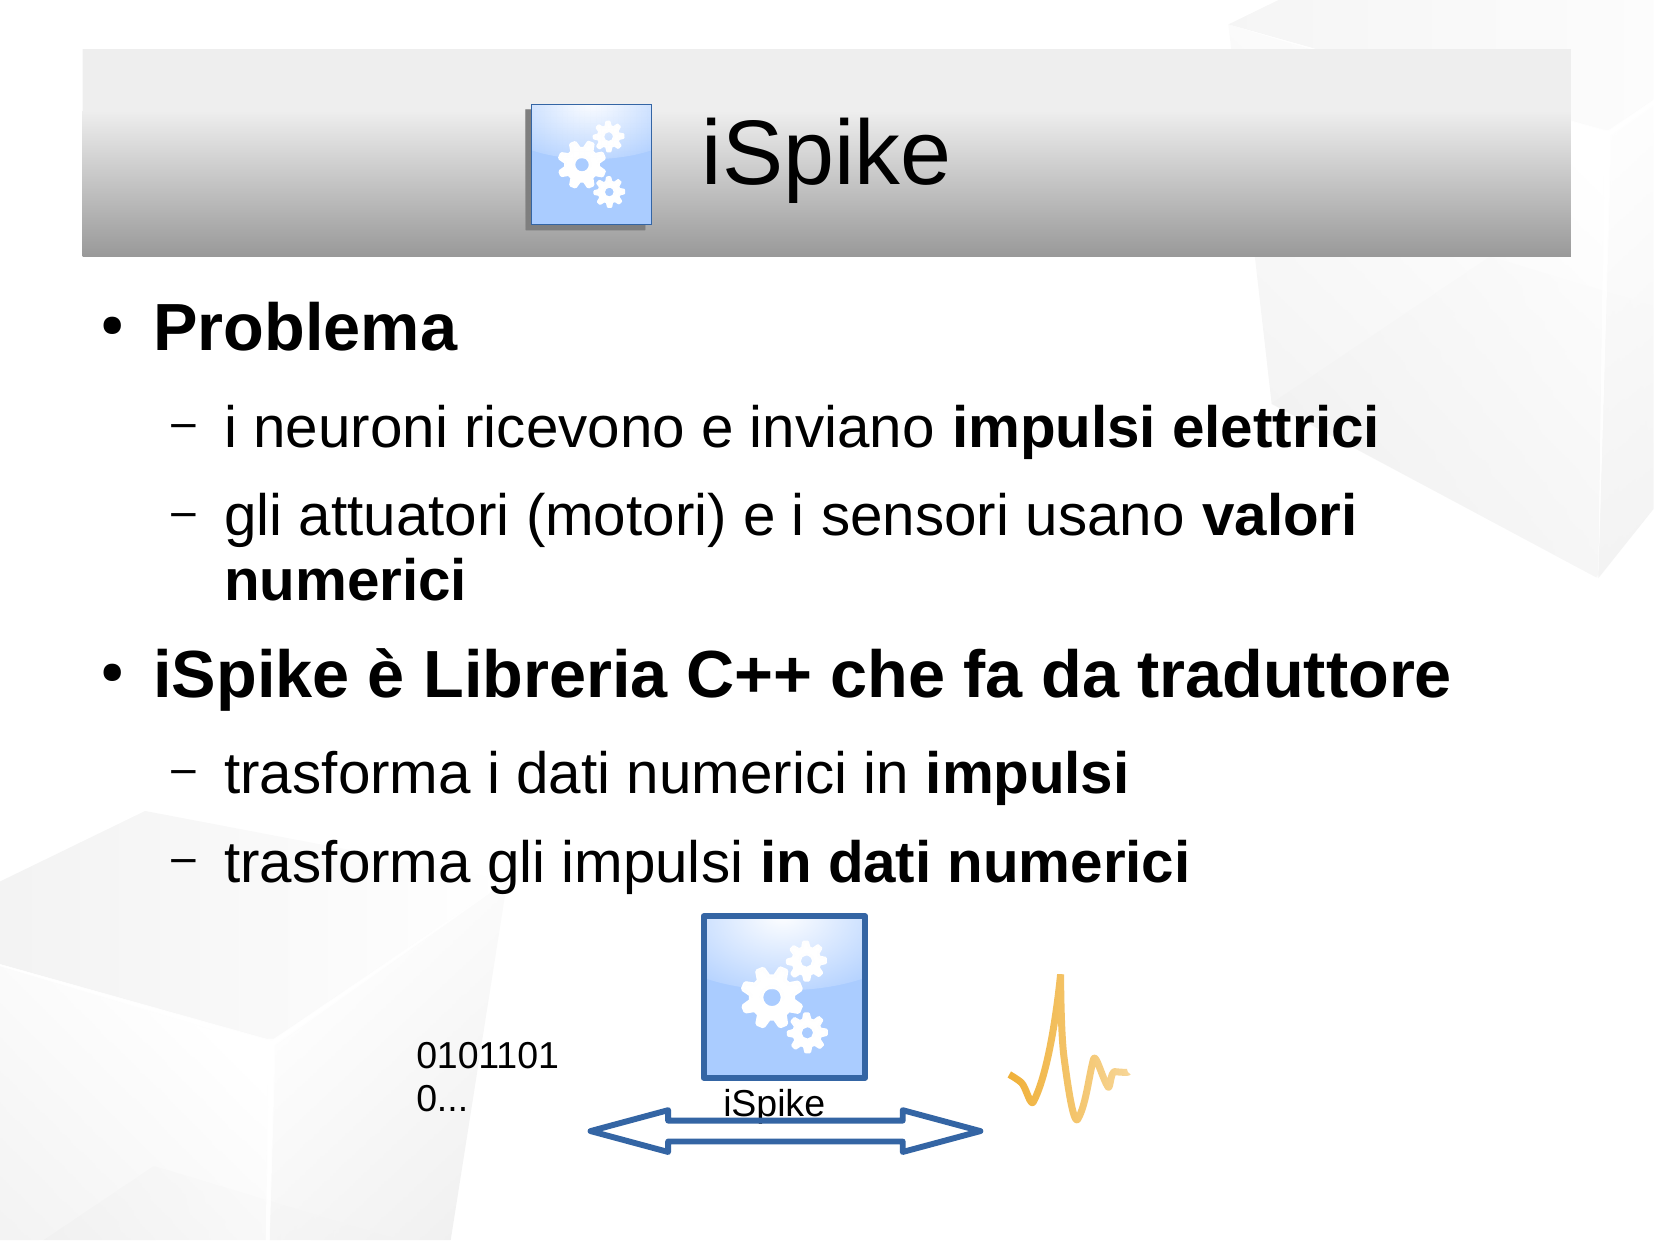

# iSpike
Problema
i neuroni ricevono e inviano impulsi elettrici
gli attuatori (motori) e i sensori usano valori numerici
iSpike è Libreria C++ che fa da traduttore
trasforma i dati numerici in impulsi
trasforma gli impulsi in dati numerici
01011010...
iSpike